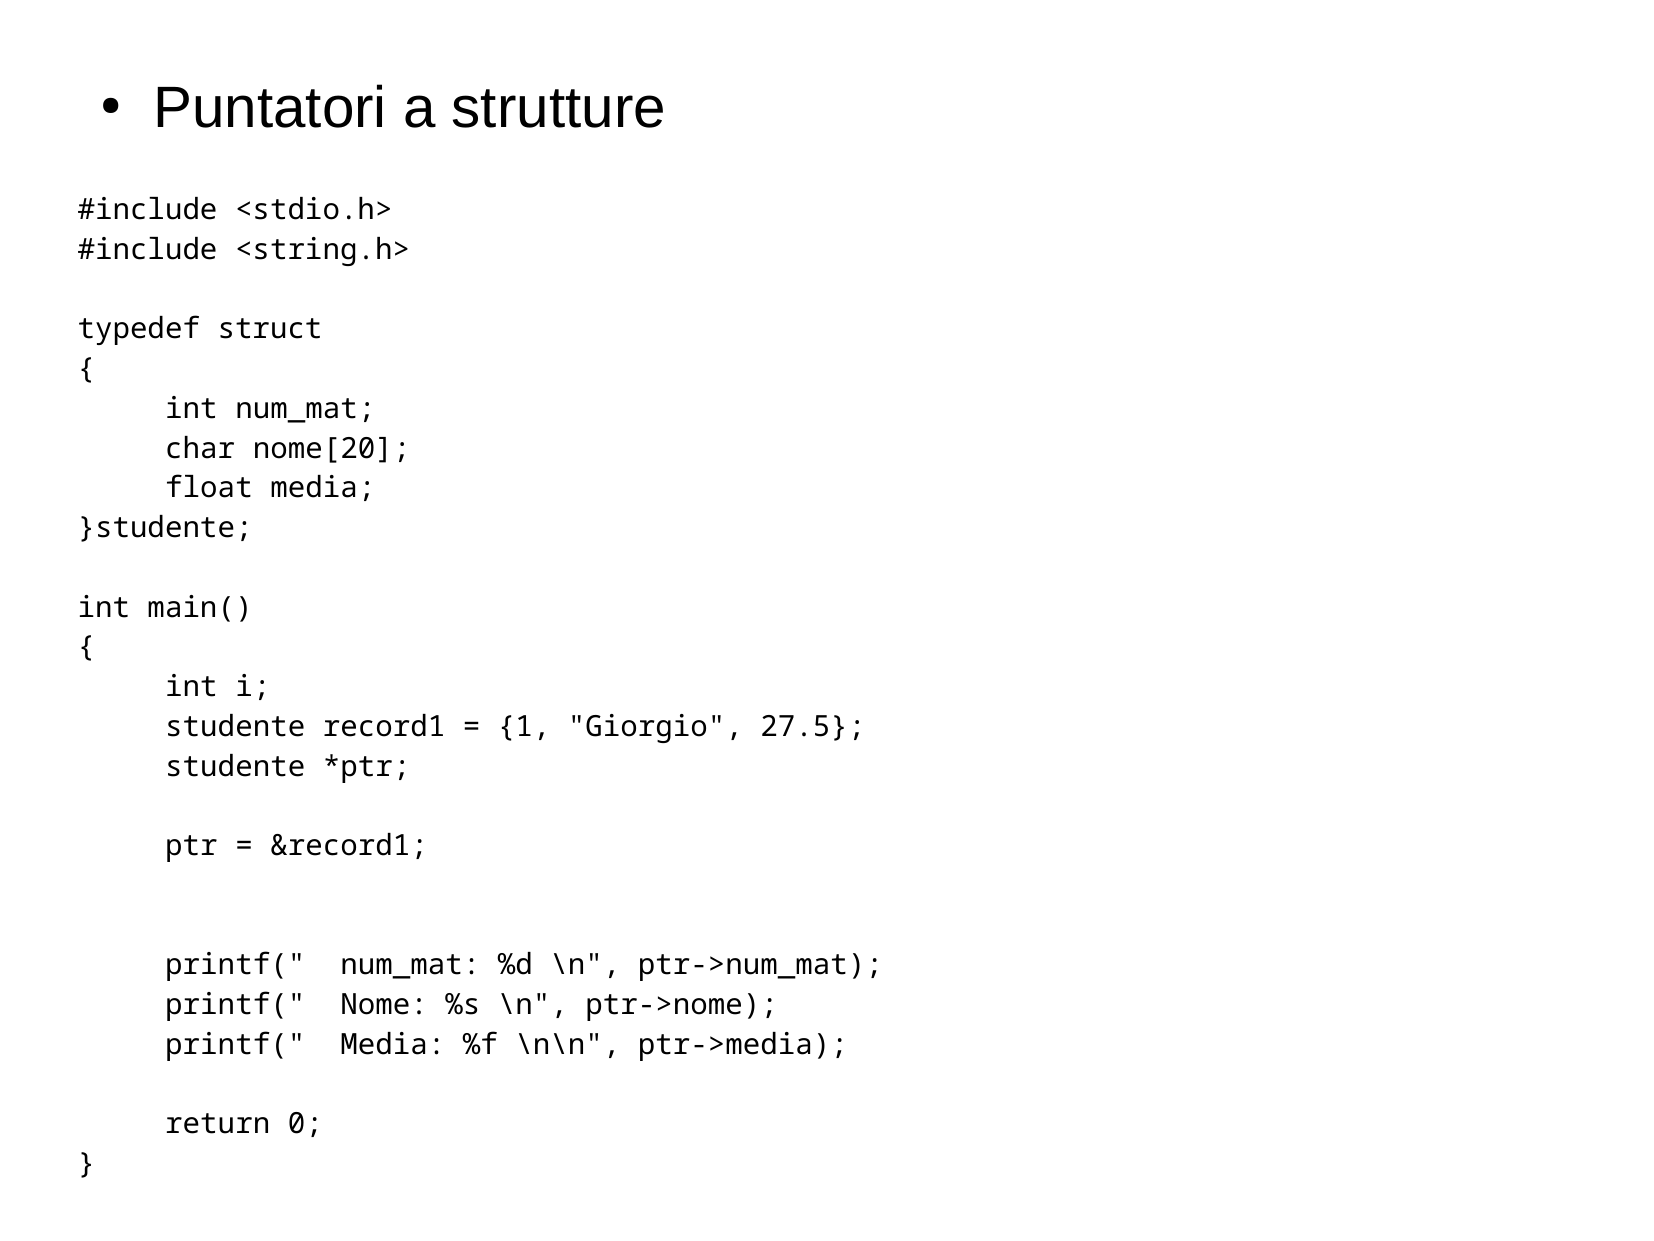

# Puntatori a strutture
#include <stdio.h>
#include <string.h>
typedef struct
{
 int num_mat;
 char nome[20];
 float media;
}studente;
int main()
{
 int i;
 studente record1 = {1, "Giorgio", 27.5};
 studente *ptr;
 ptr = &record1;
 printf(" num_mat: %d \n", ptr->num_mat);
 printf(" Nome: %s \n", ptr->nome);
 printf(" Media: %f \n\n", ptr->media);
 return 0;
}